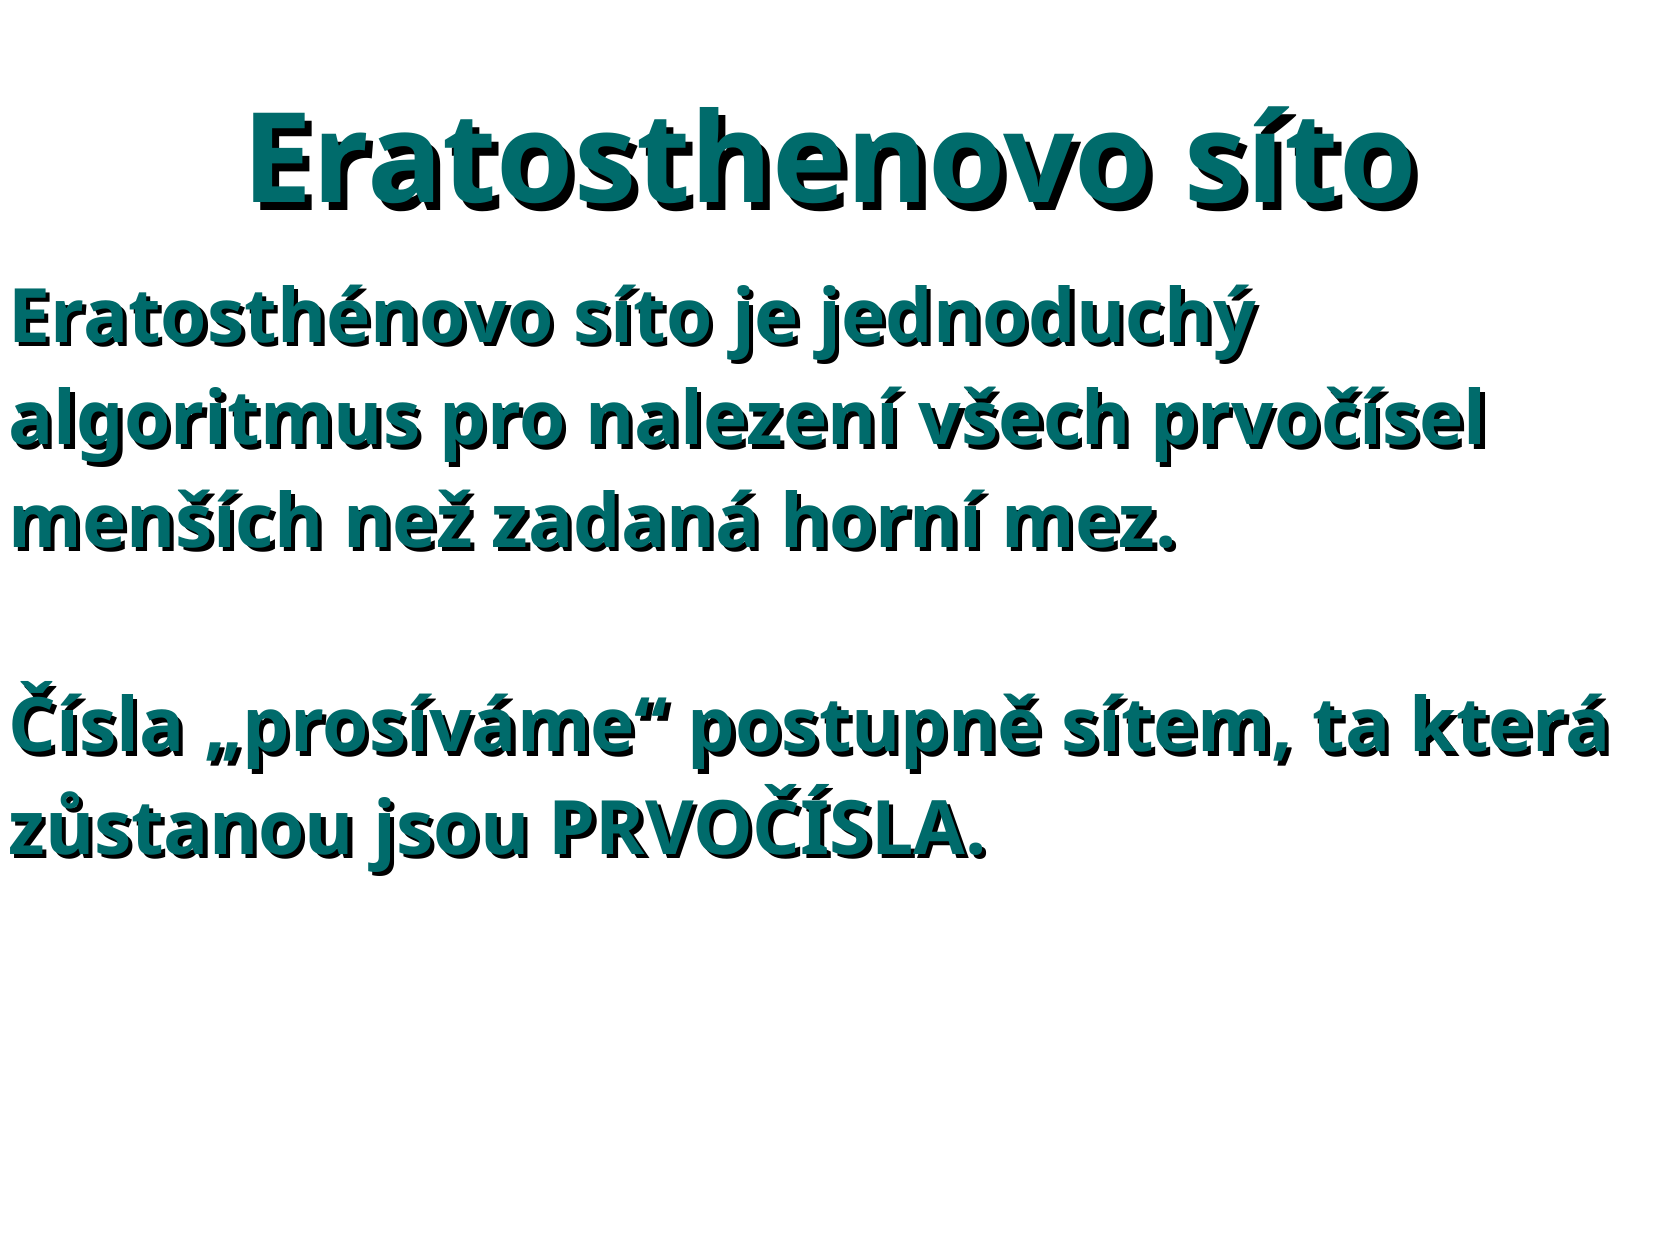

# Eratosthenovo síto
Eratosthénovo síto je jednoduchý algoritmus pro nalezení všech prvočísel menších než zadaná horní mez.
Čísla „prosíváme“ postupně sítem, ta která zůstanou jsou PRVOČÍSLA.